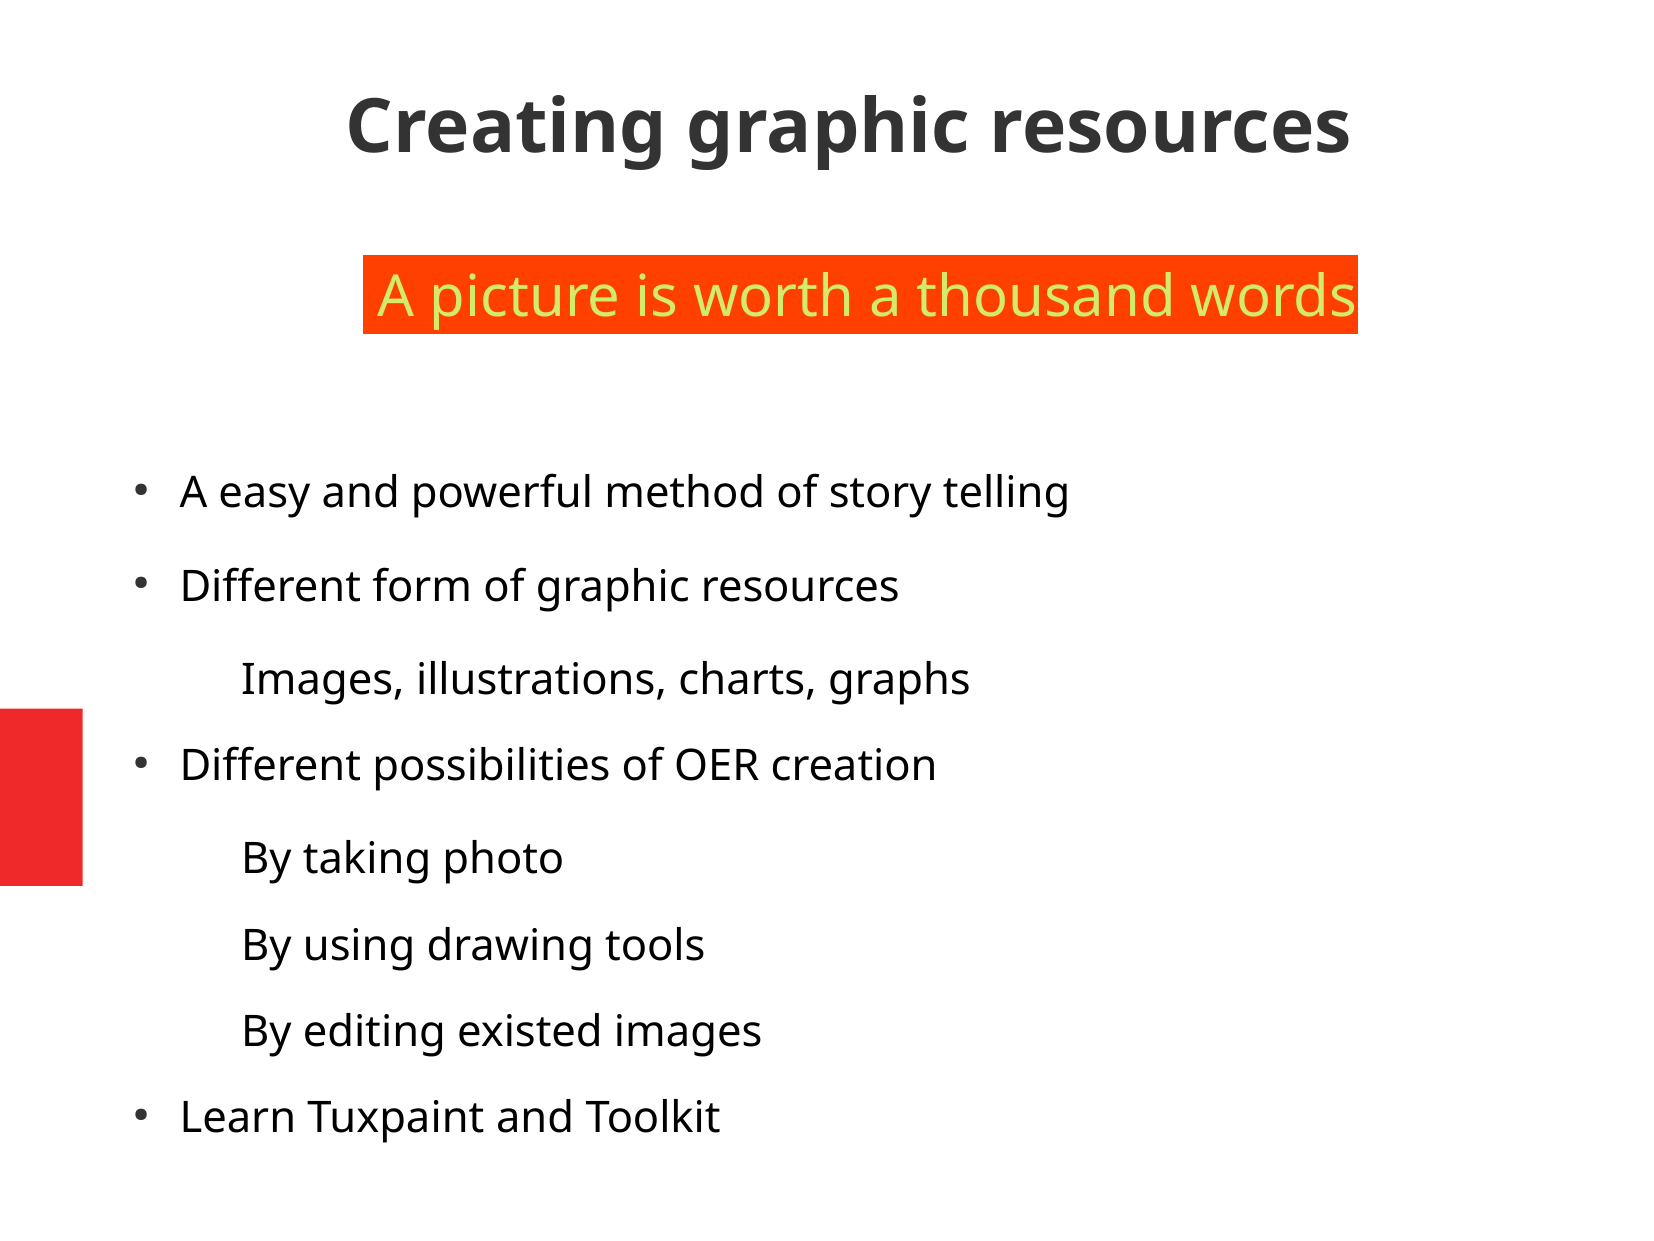

Creating graphic resources
# A picture is worth a thousand words
A easy and powerful method of story telling
Different form of graphic resources
Images, illustrations, charts, graphs
Different possibilities of OER creation
By taking photo
By using drawing tools
By editing existed images
Learn Tuxpaint and Toolkit